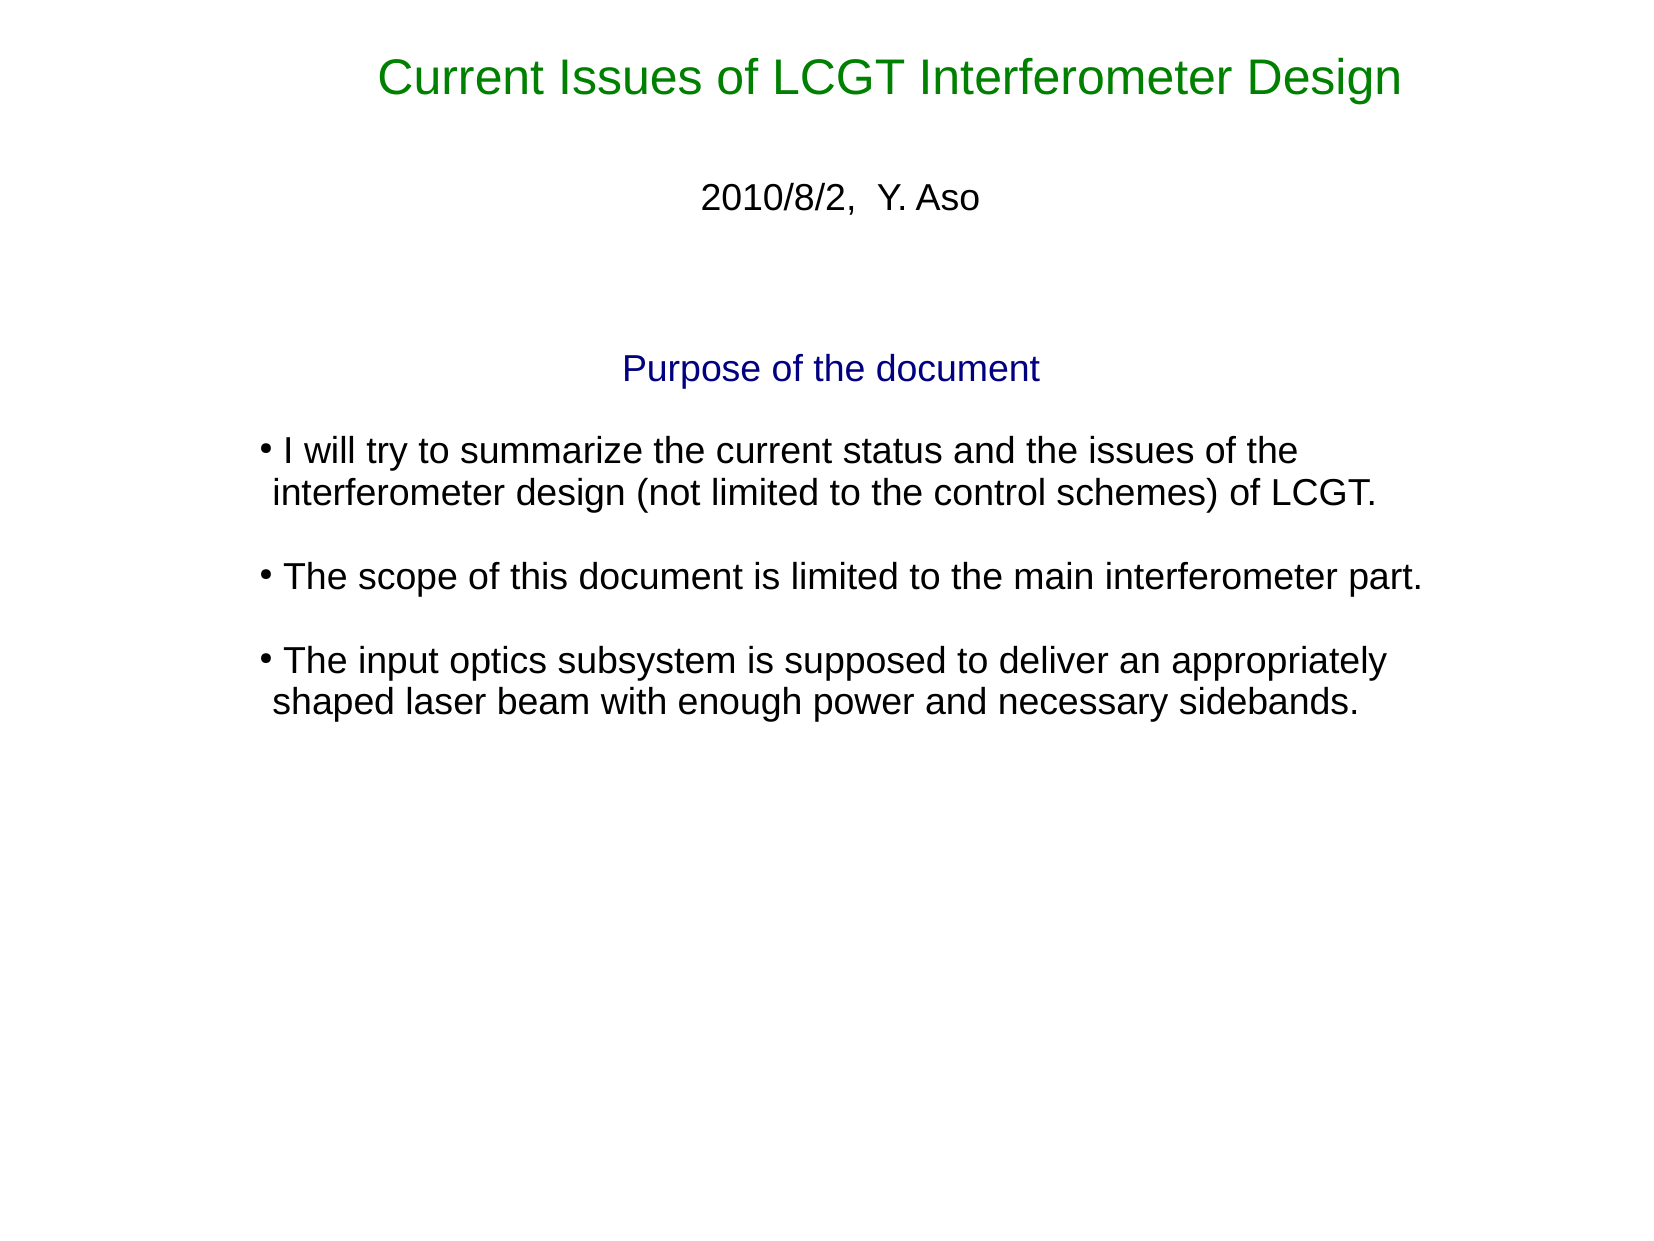

Current Issues of LCGT Interferometer Design
2010/8/2, Y. Aso
Purpose of the document
 I will try to summarize the current status and the issues of the
interferometer design (not limited to the control schemes) of LCGT.
 The scope of this document is limited to the main interferometer part.
 The input optics subsystem is supposed to deliver an appropriately
shaped laser beam with enough power and necessary sidebands.